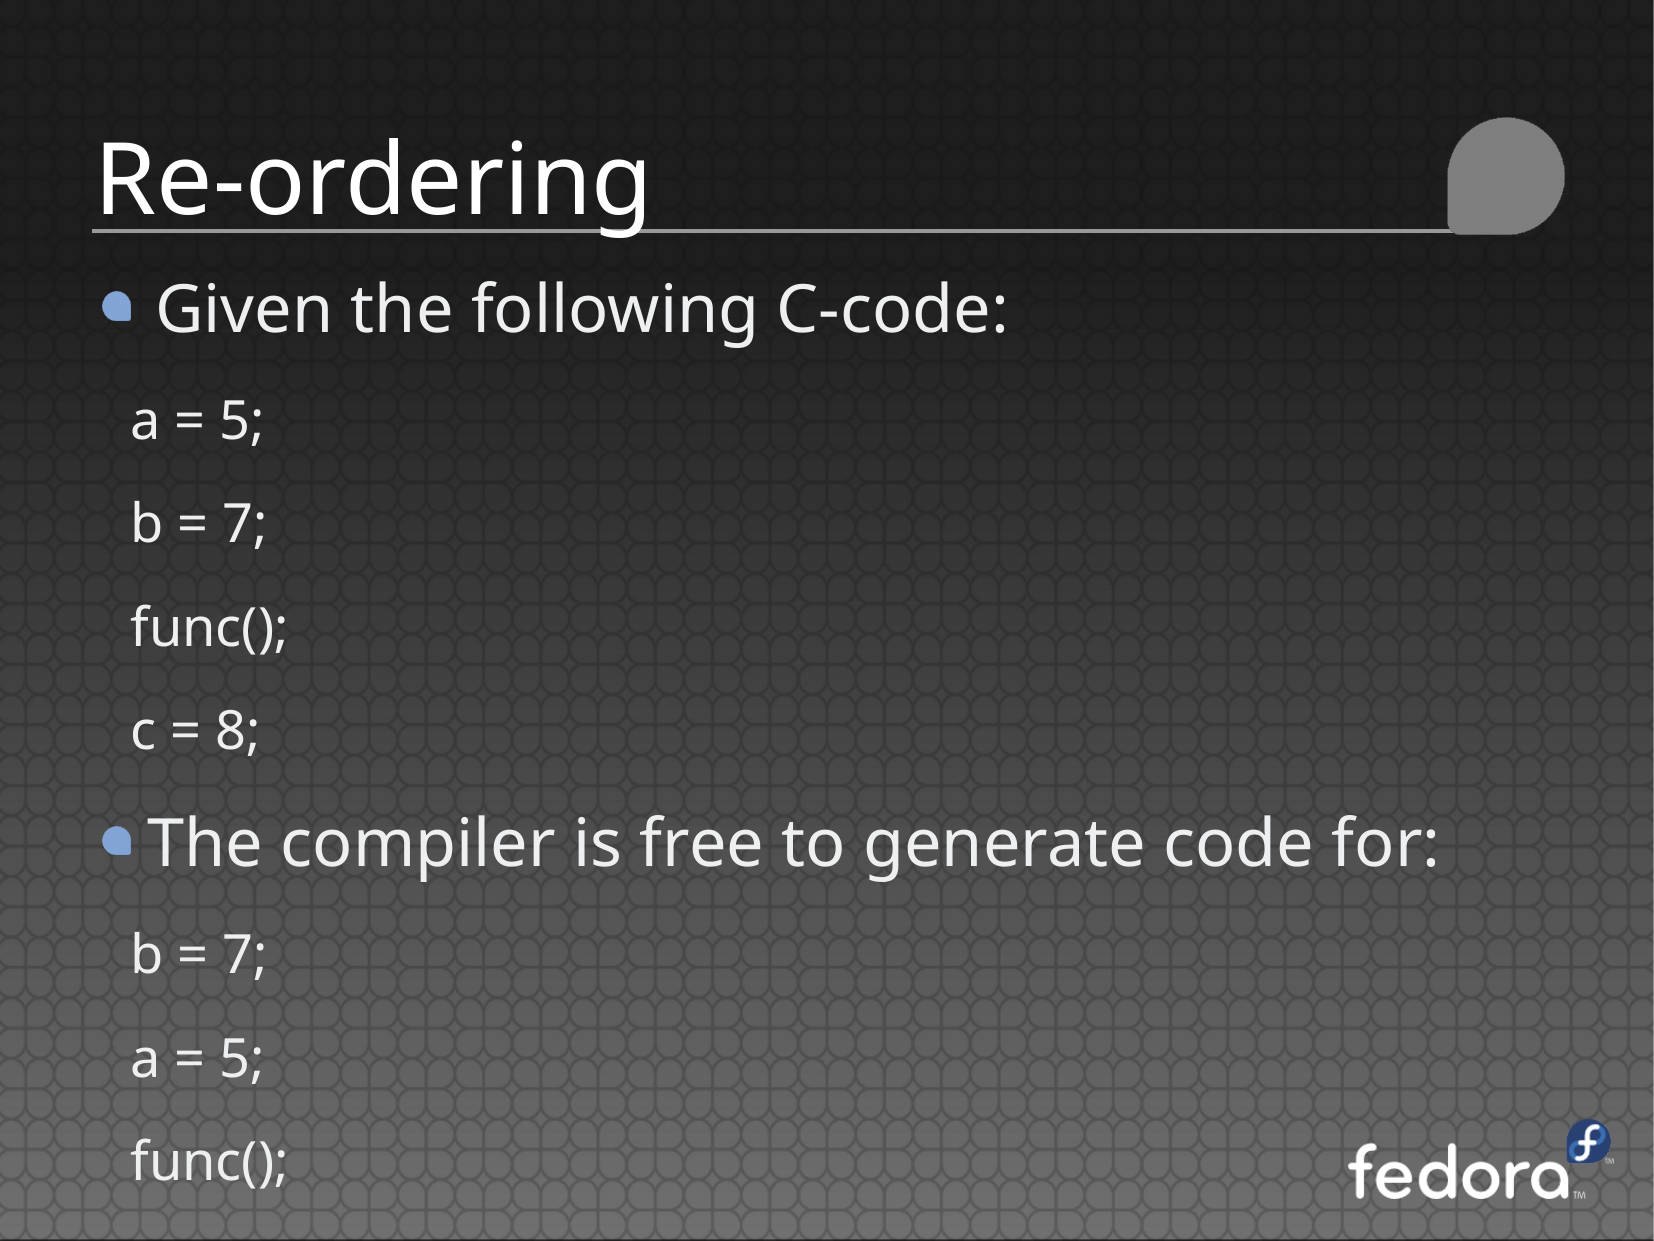

Re-ordering
# Given the following C-code:
a = 5;
b = 7;
func();
c = 8;
 The compiler is free to generate code for:
b = 7;
a = 5;
func();
c = 8;